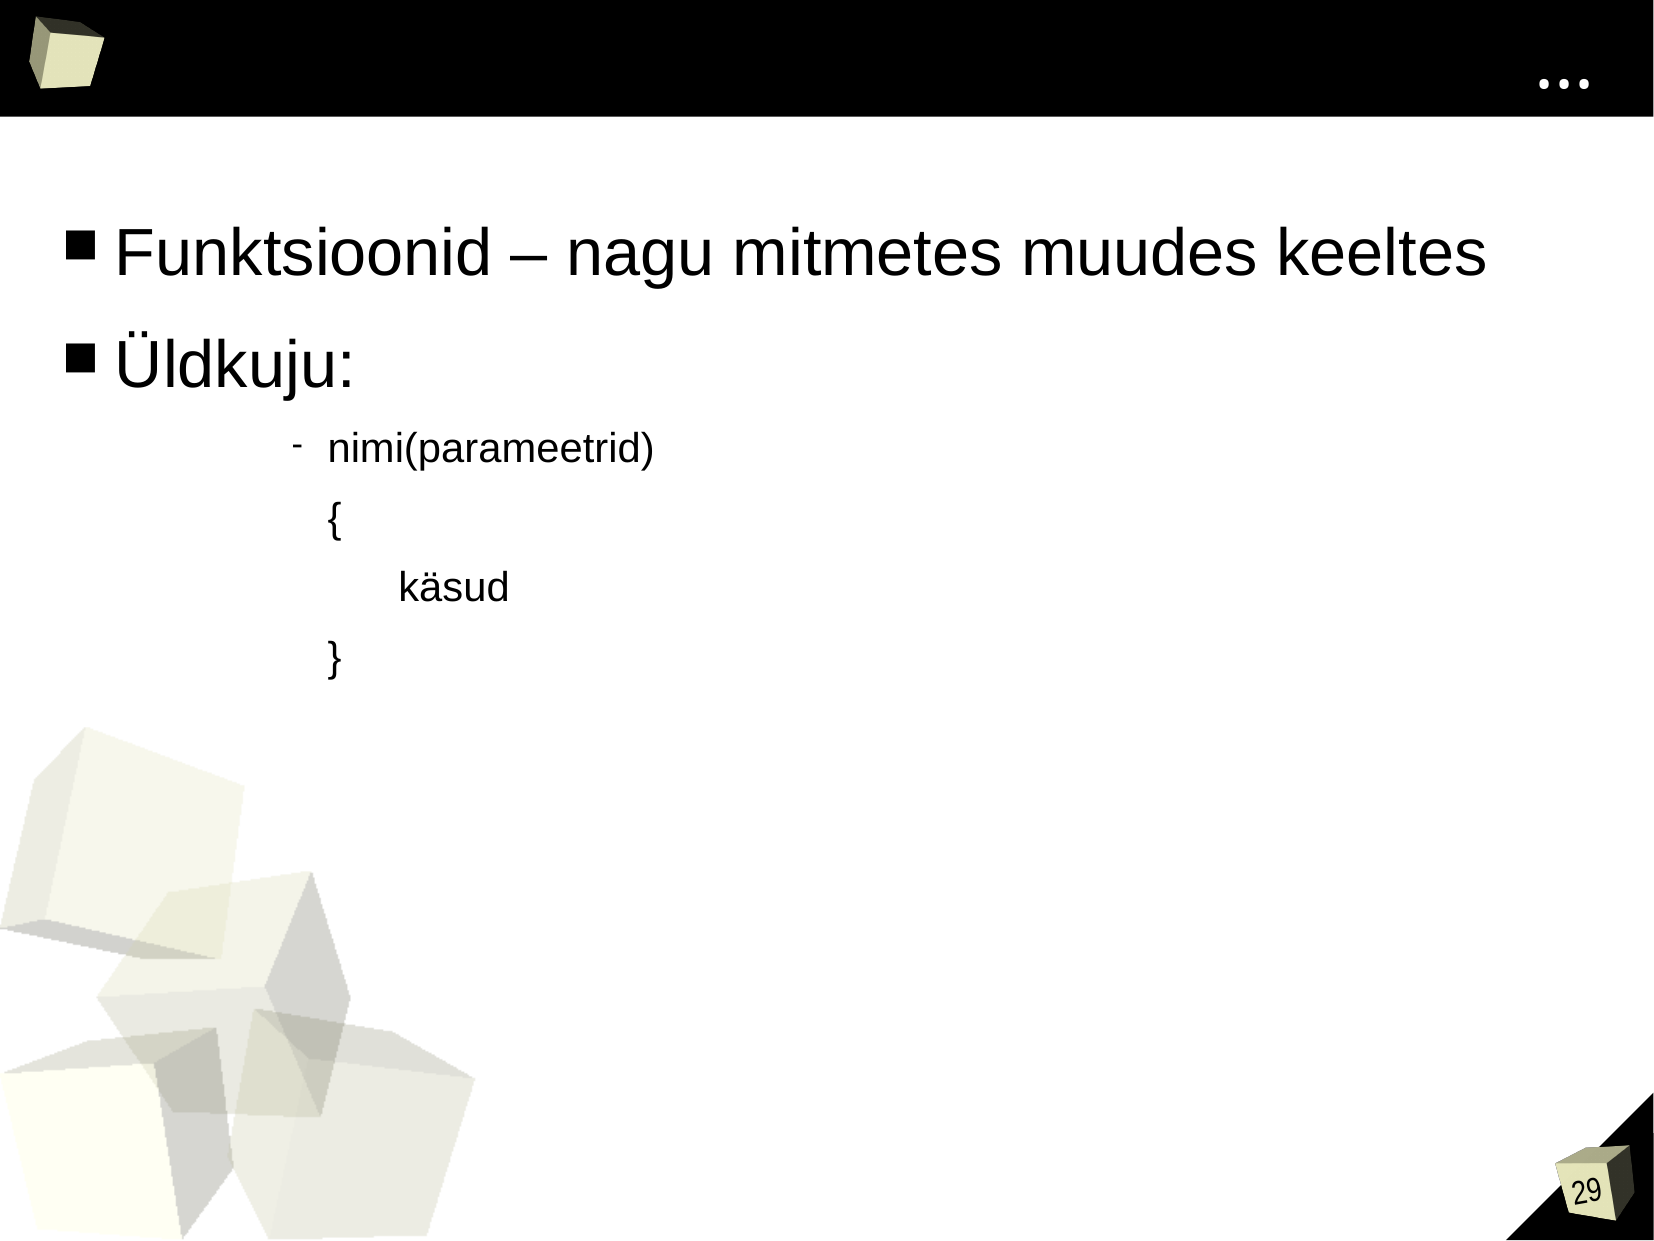

# ...
Funktsioonid – nagu mitmetes muudes keeltes
Üldkuju:
nimi(parameetrid)
{
käsud
}